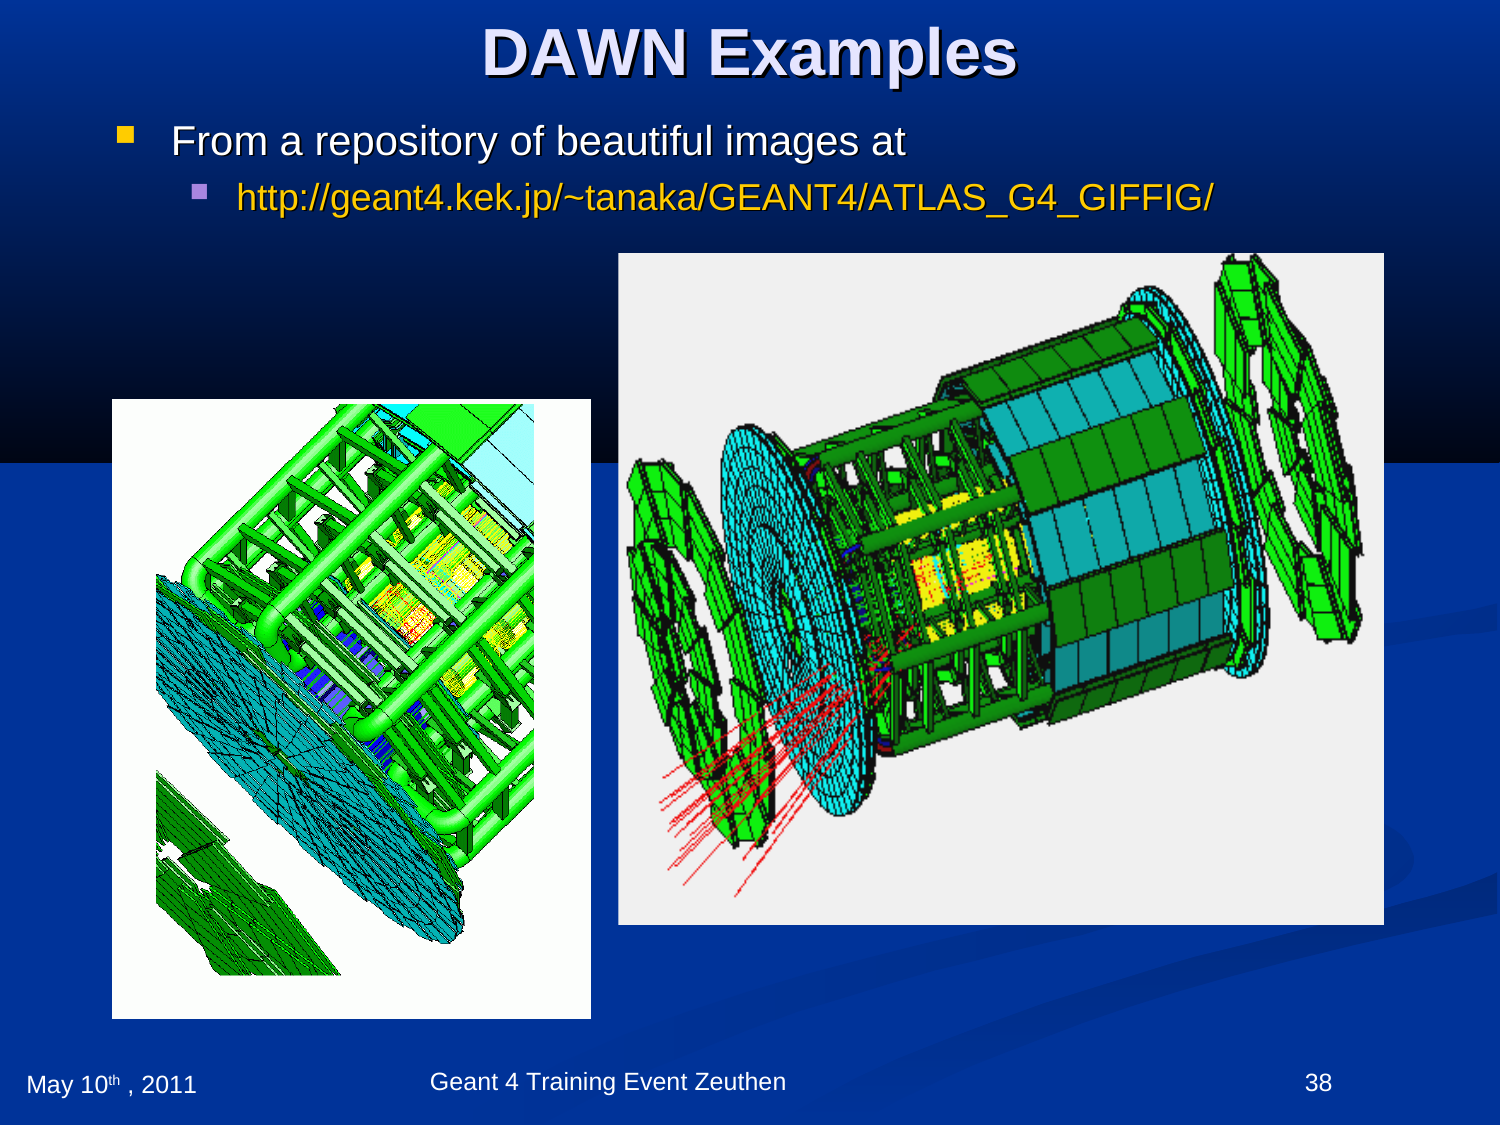

# DAWN Examples
From a repository of beautiful images at
http://geant4.kek.jp/~tanaka/GEANT4/ATLAS_G4_GIFFIG/
Introduction to Geant4 Visualization J. Perl
10 January 2011
38